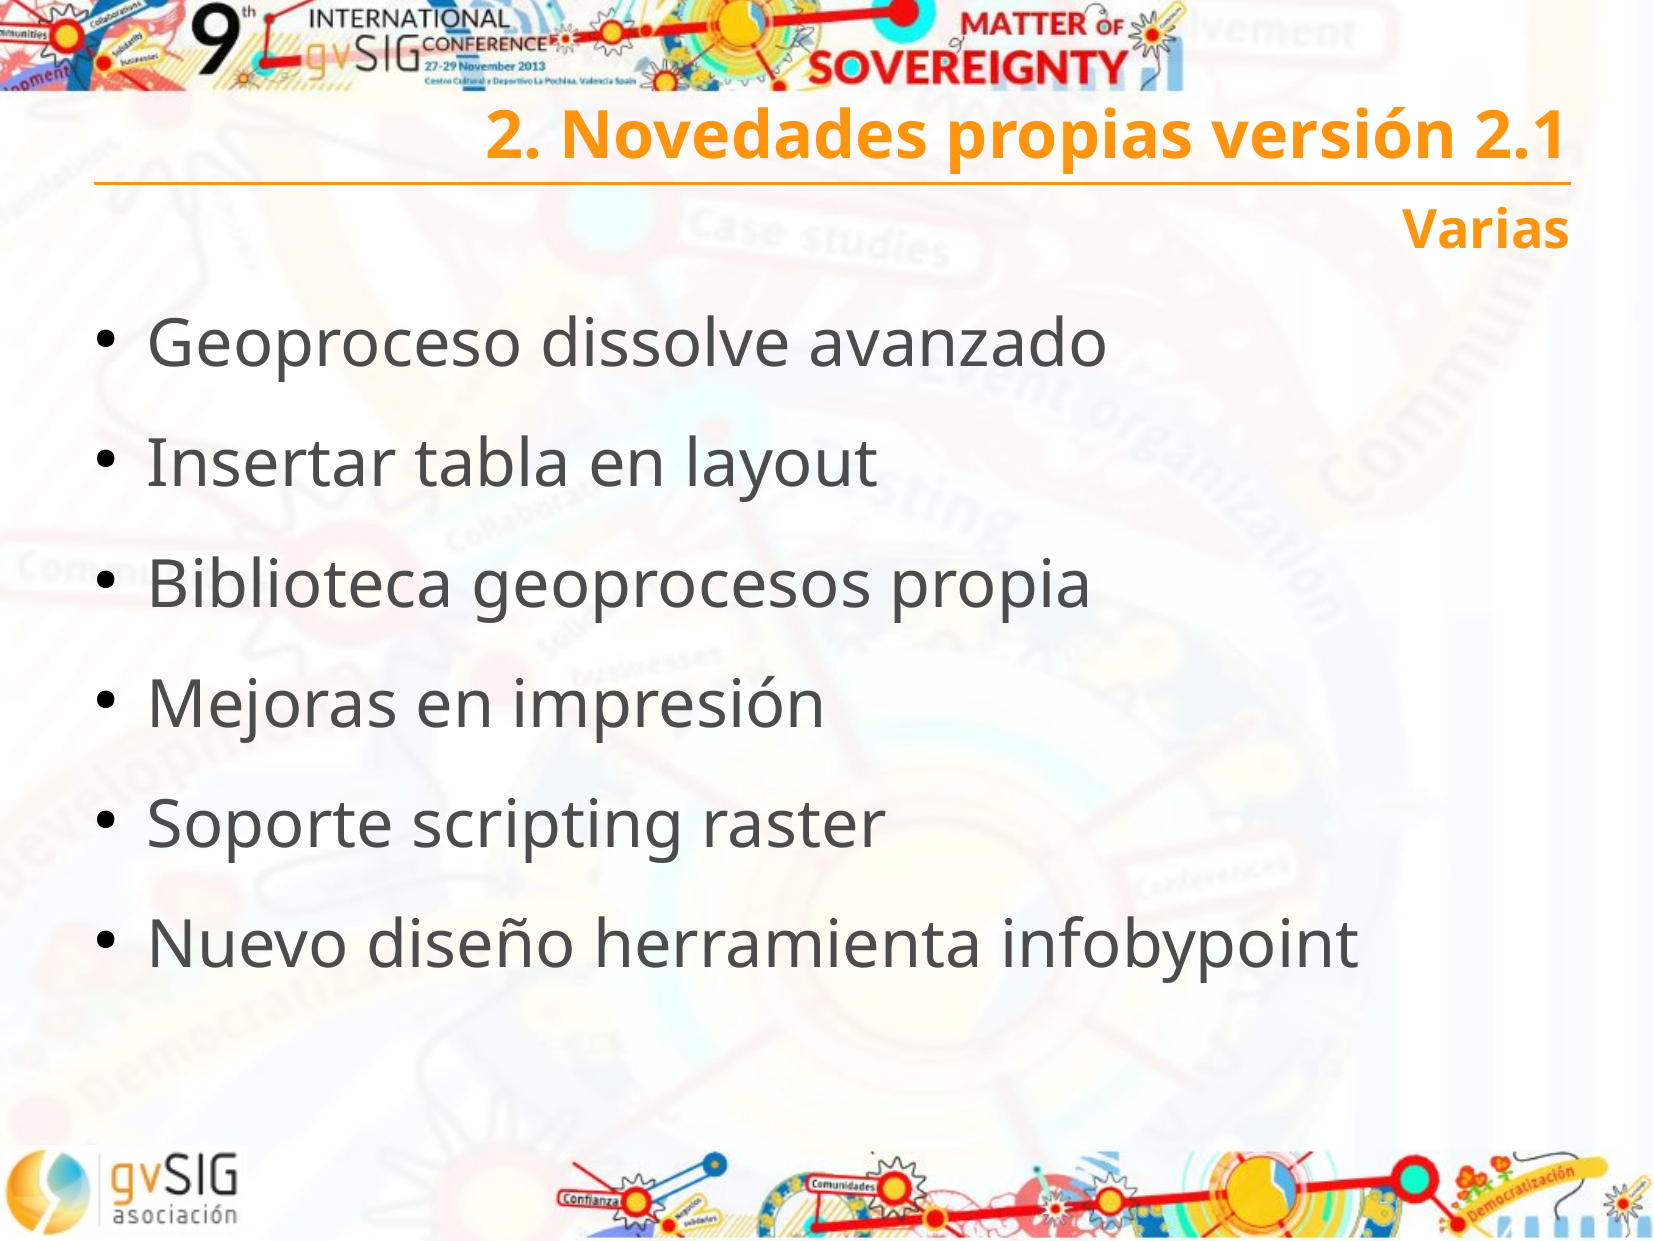

# 2. Novedades propias versión 2.1
Varias
Geoproceso dissolve avanzado
Insertar tabla en layout
Biblioteca geoprocesos propia
Mejoras en impresión
Soporte scripting raster
Nuevo diseño herramienta infobypoint